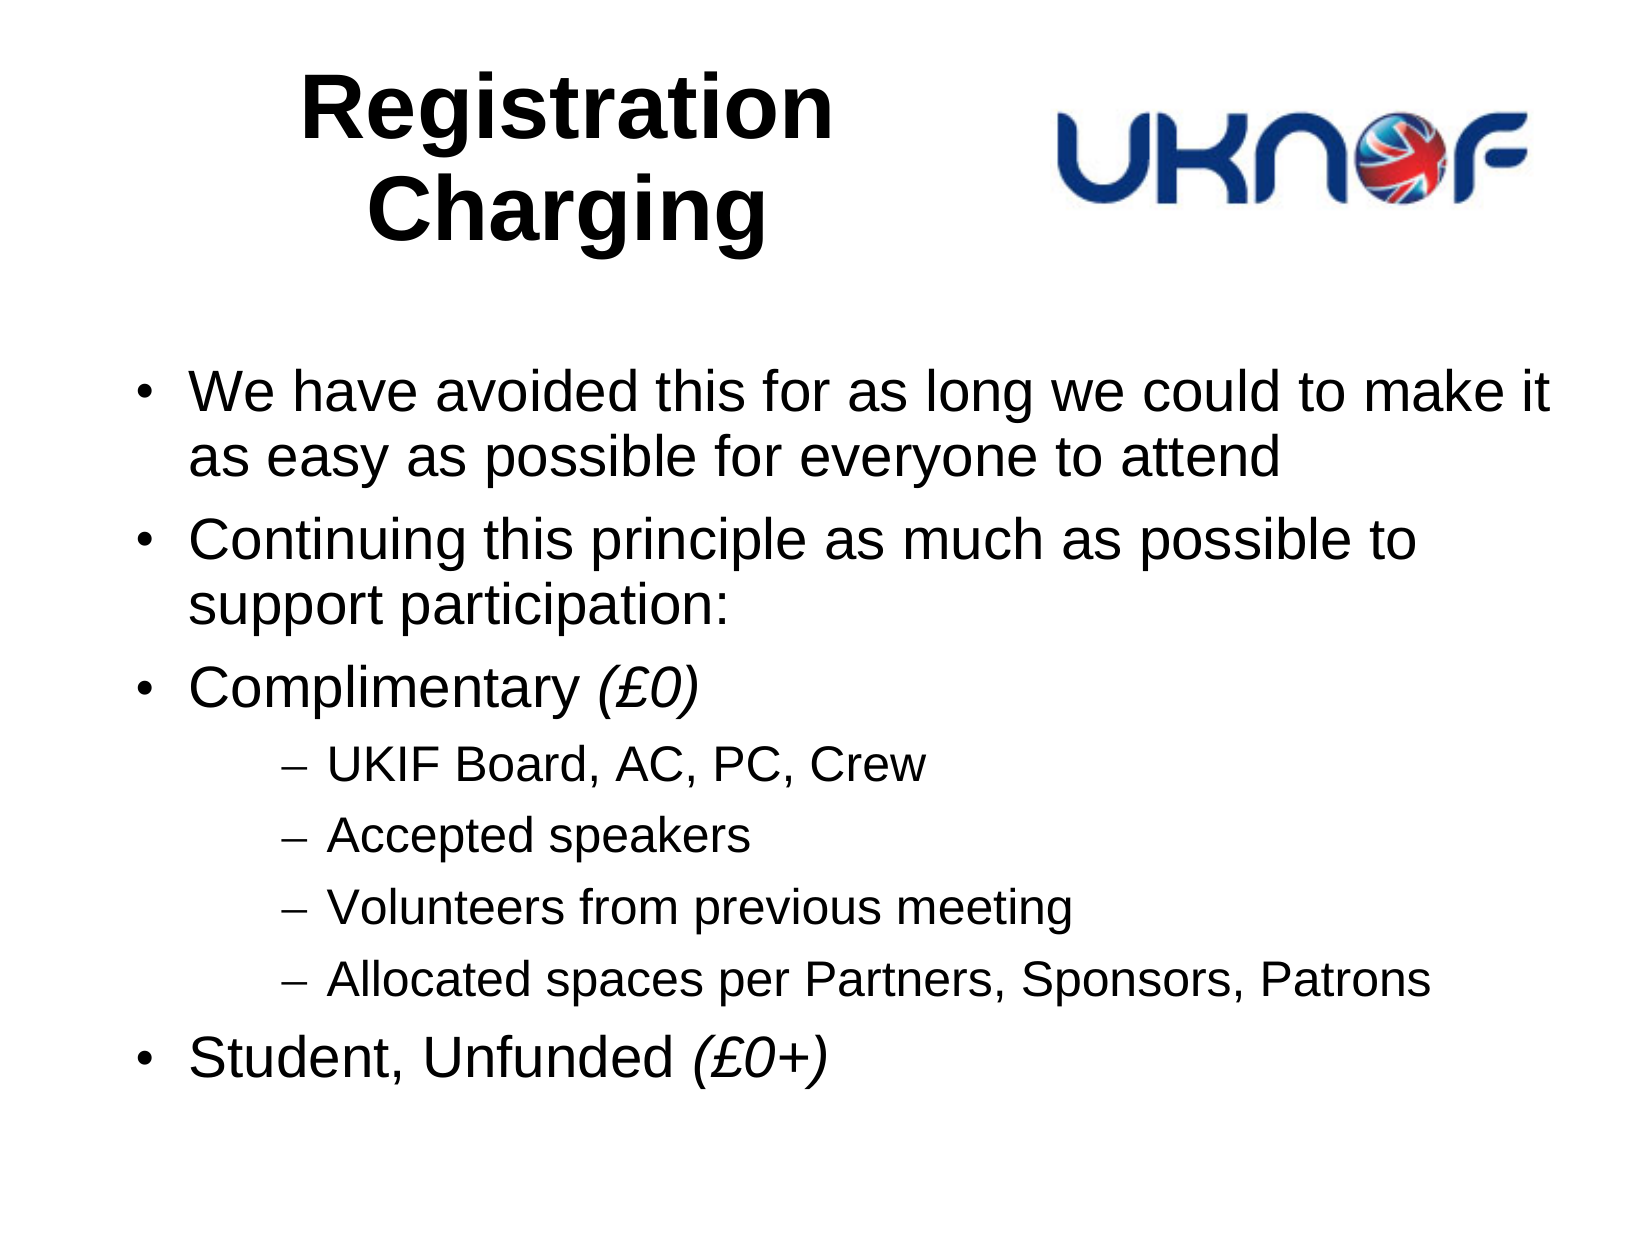

# Registration Charging
We have avoided this for as long we could to make it as easy as possible for everyone to attend
Continuing this principle as much as possible to support participation:
Complimentary (£0)
UKIF Board, AC, PC, Crew
Accepted speakers
Volunteers from previous meeting
Allocated spaces per Partners, Sponsors, Patrons
Student, Unfunded (£0+)